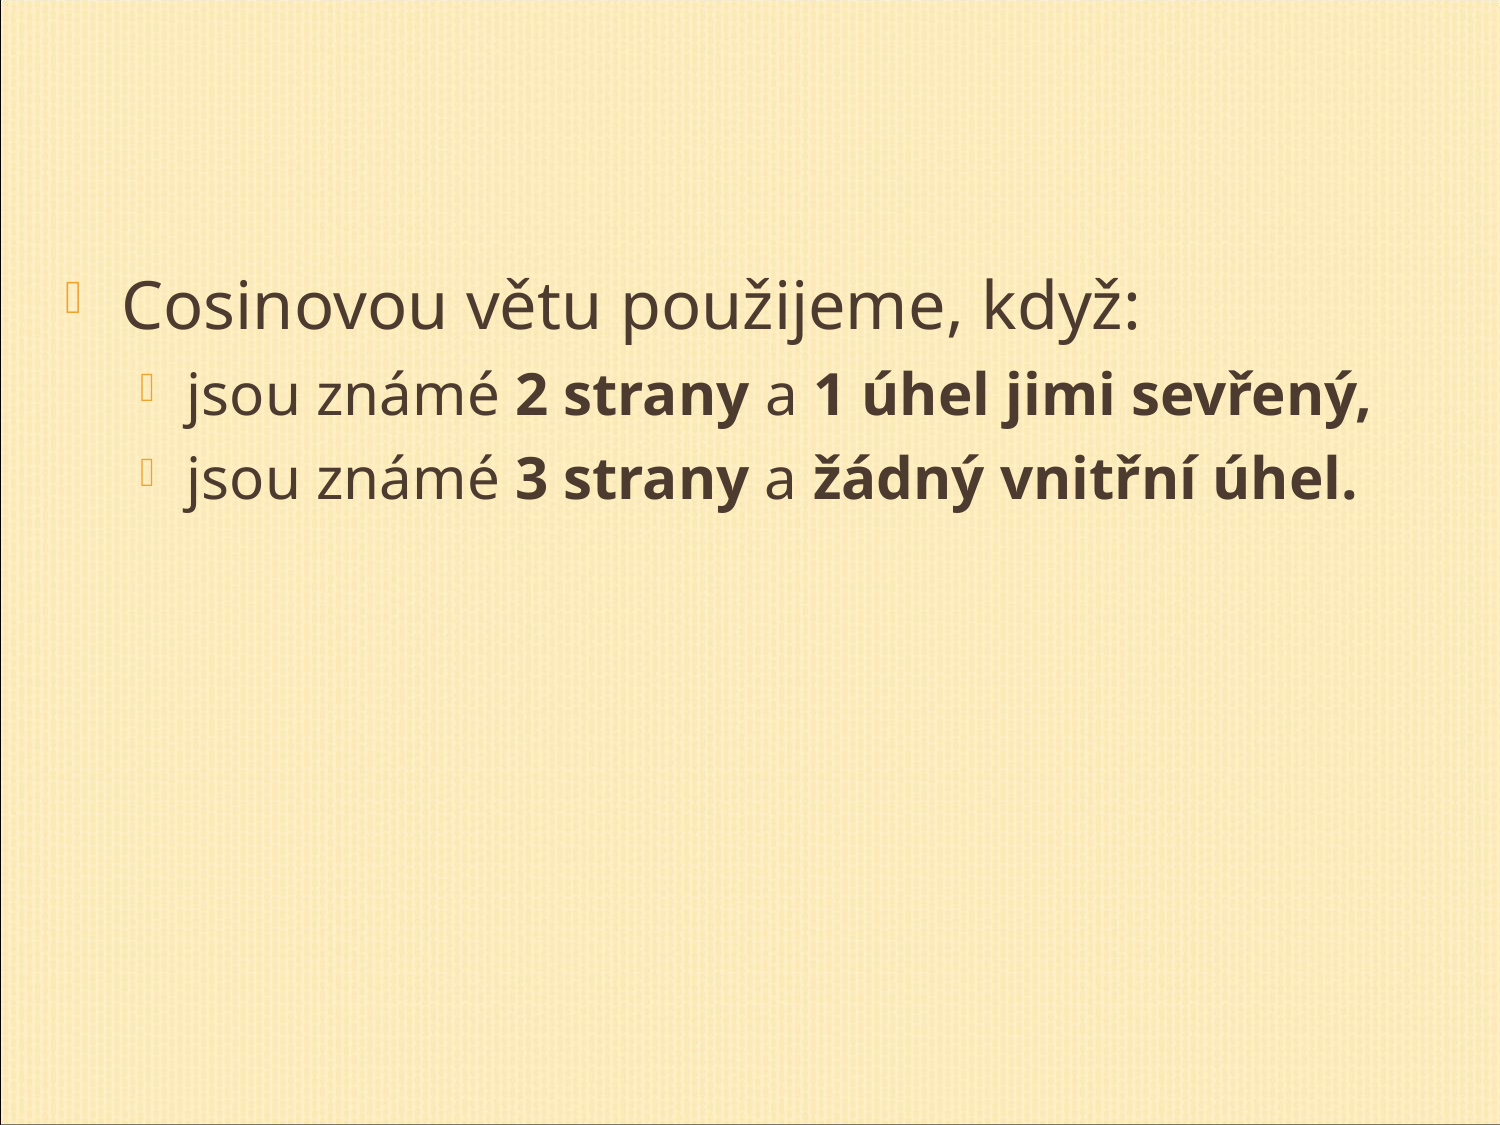

# Cosinovou větu použijeme, když:
jsou známé 2 strany a 1 úhel jimi sevřený,
jsou známé 3 strany a žádný vnitřní úhel.